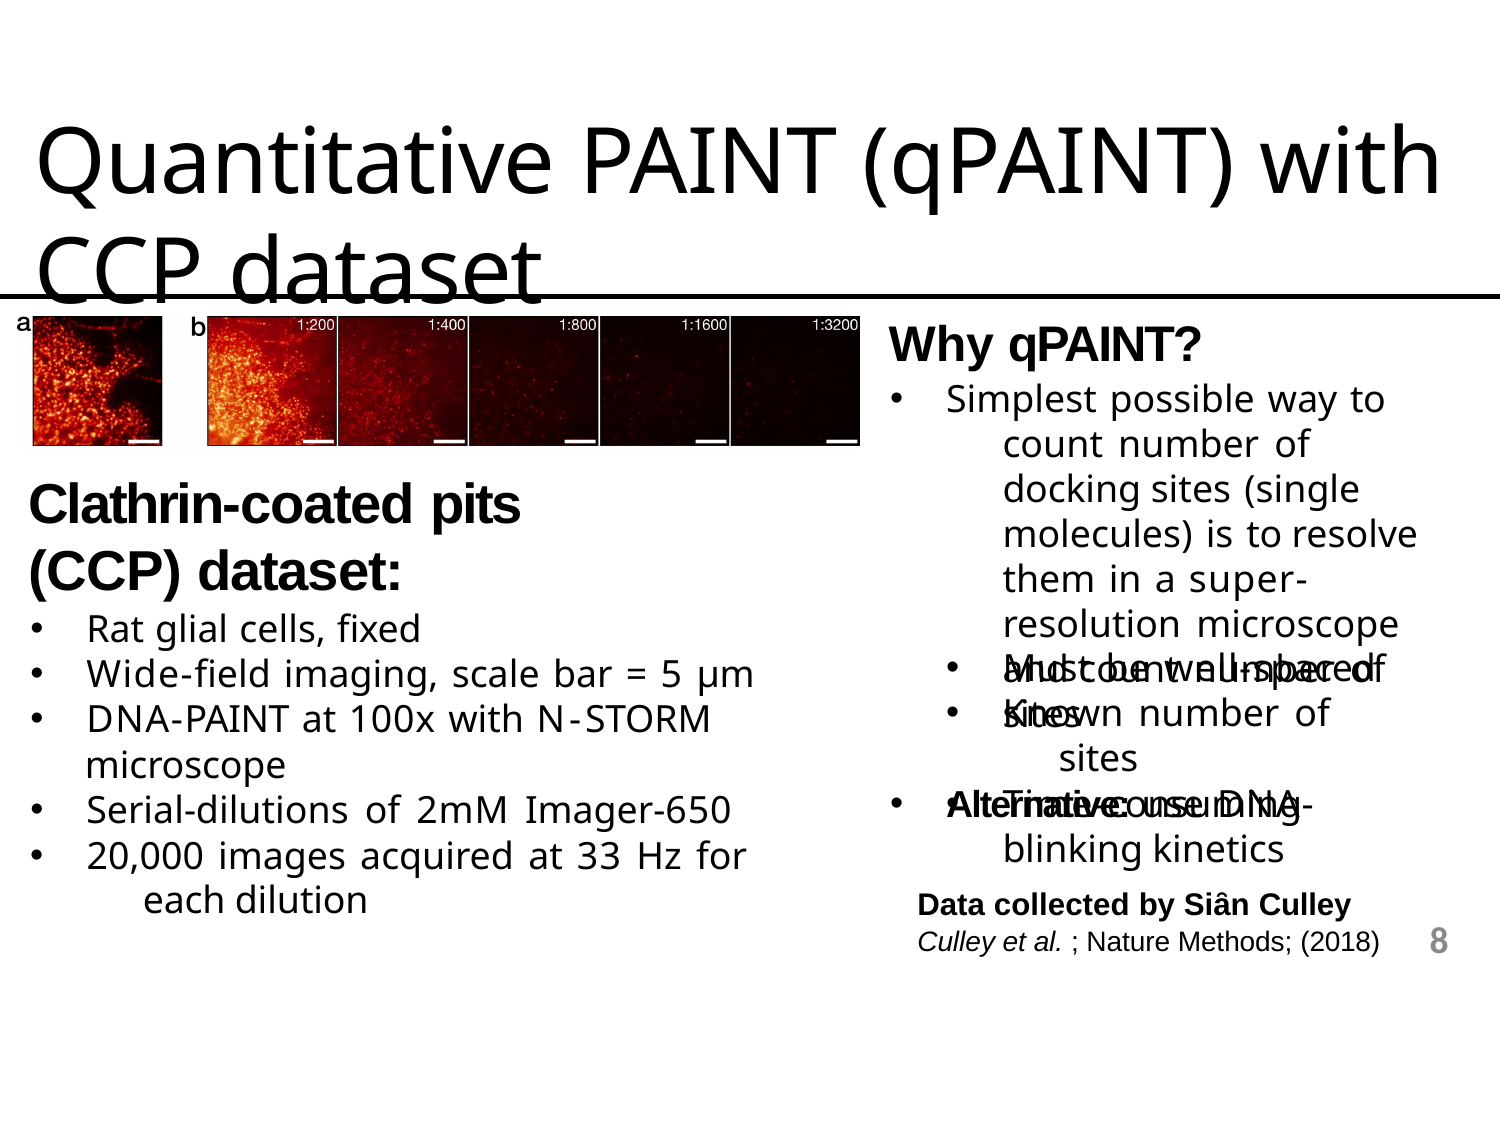

# Quantitative PAINT (qPAINT) with	CCP dataset
Why qPAINT?
Simplest possible way to count number of docking sites (single molecules) is to resolve them in a super- resolution microscope and count number of sites
Clathrin-coated pits (CCP) dataset:
Rat glial cells, fixed
Wide-field imaging, scale bar = 5 µm
DNA-PAINT at 100x with N-STORM
microscope
Serial-dilutions of 2mM Imager-650
20,000 images acquired at 33 Hz for each dilution
Must be well-spaced
Known number of sites
Time-consuming
Alternative: use DNA-blinking kinetics
Data collected by Siȃn Culley
8
Culley et al. ; Nature Methods; (2018)